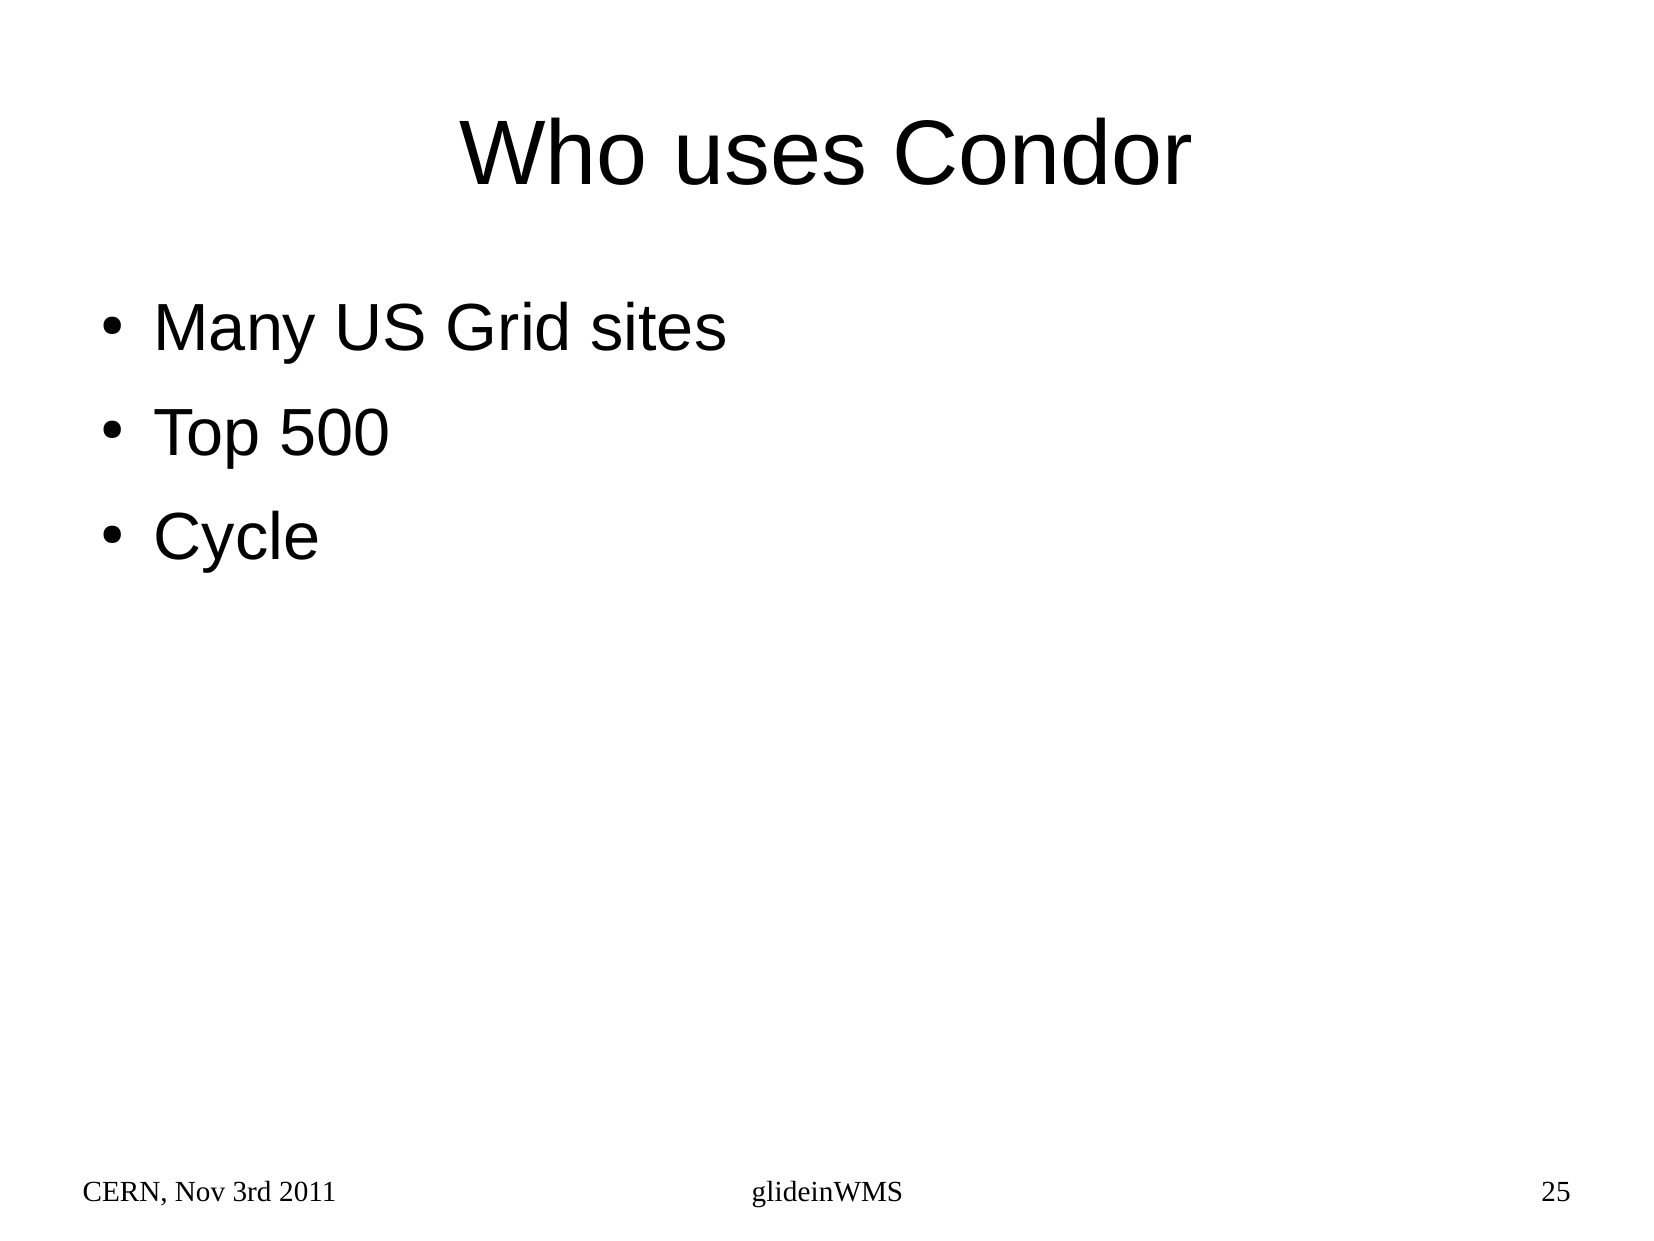

# Who uses Condor
Many US Grid sites
Top 500
Cycle
CERN, Nov 3rd 2011
glideinWMS
25